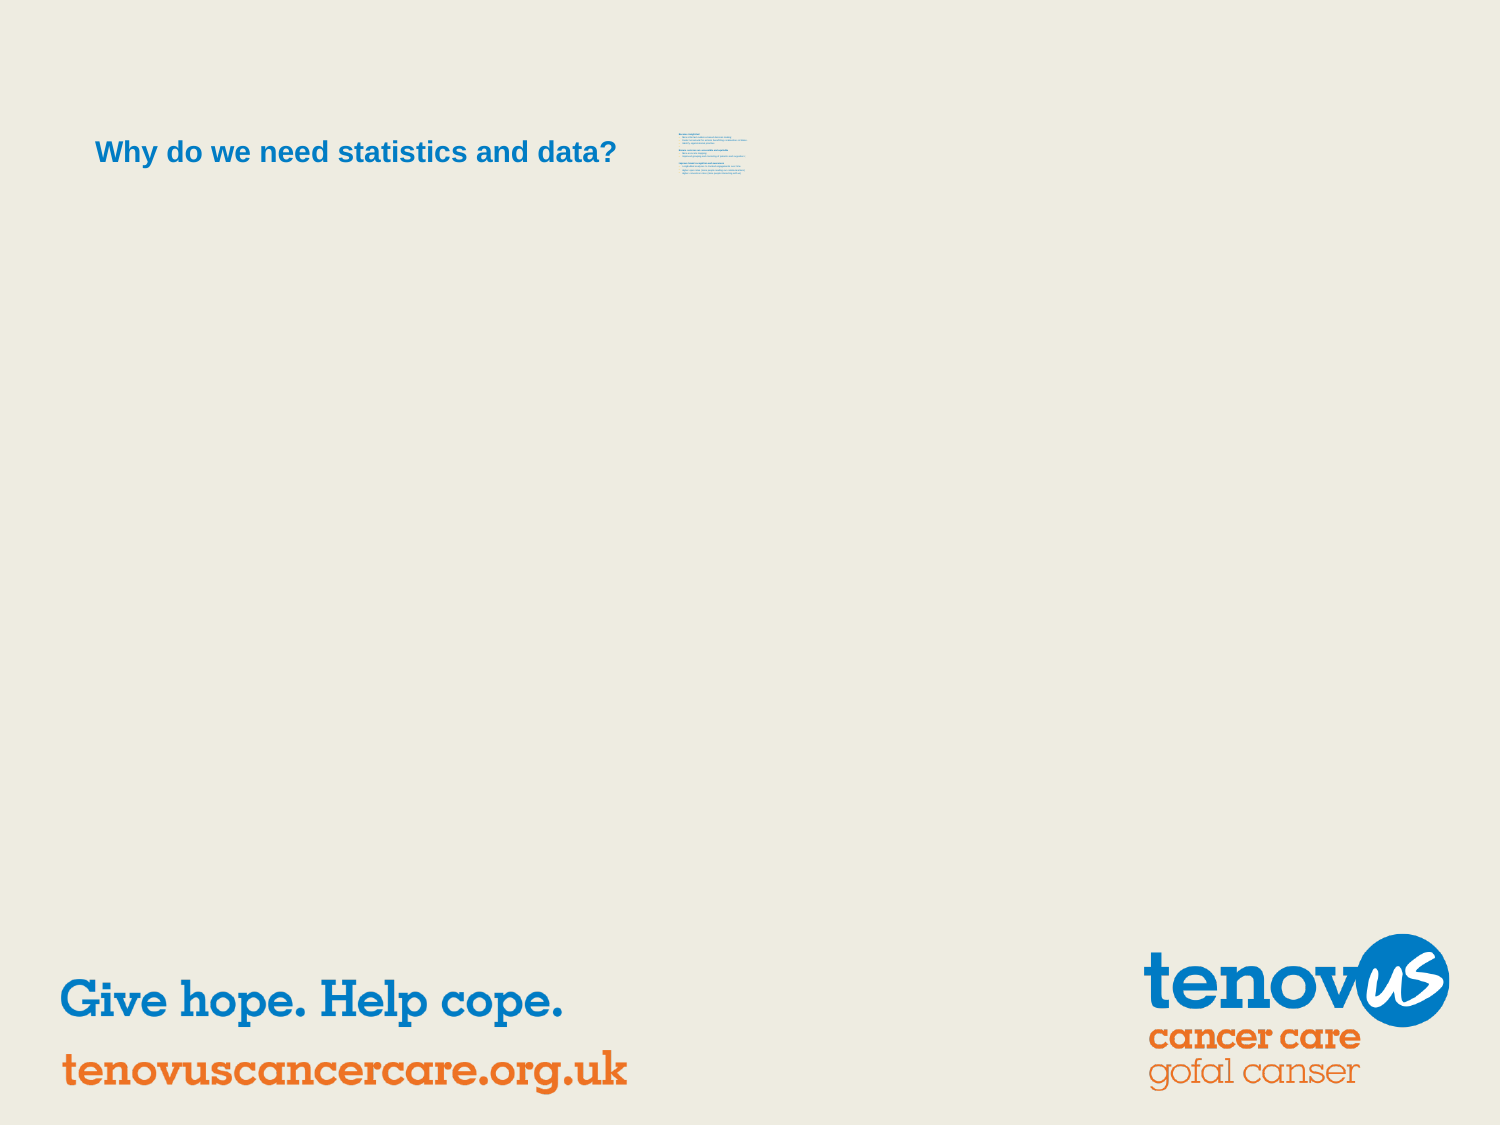

# Why do we need statistics and data?
Become insight-led
More informed evidence-based decision making;
Faster turnaround for actions benefitting communities in Wales.
Identify organizational priorities
Ensure services are accessible and equitable
More accurate mapping;
Improved grouping and clustering of patients and supporters;
Improve brand recognition and awareness
Longitudinal analyses to tracked engagements over time
Higher open rates (more people reading our communications)
Higher conversion rates (more people interacting with us)